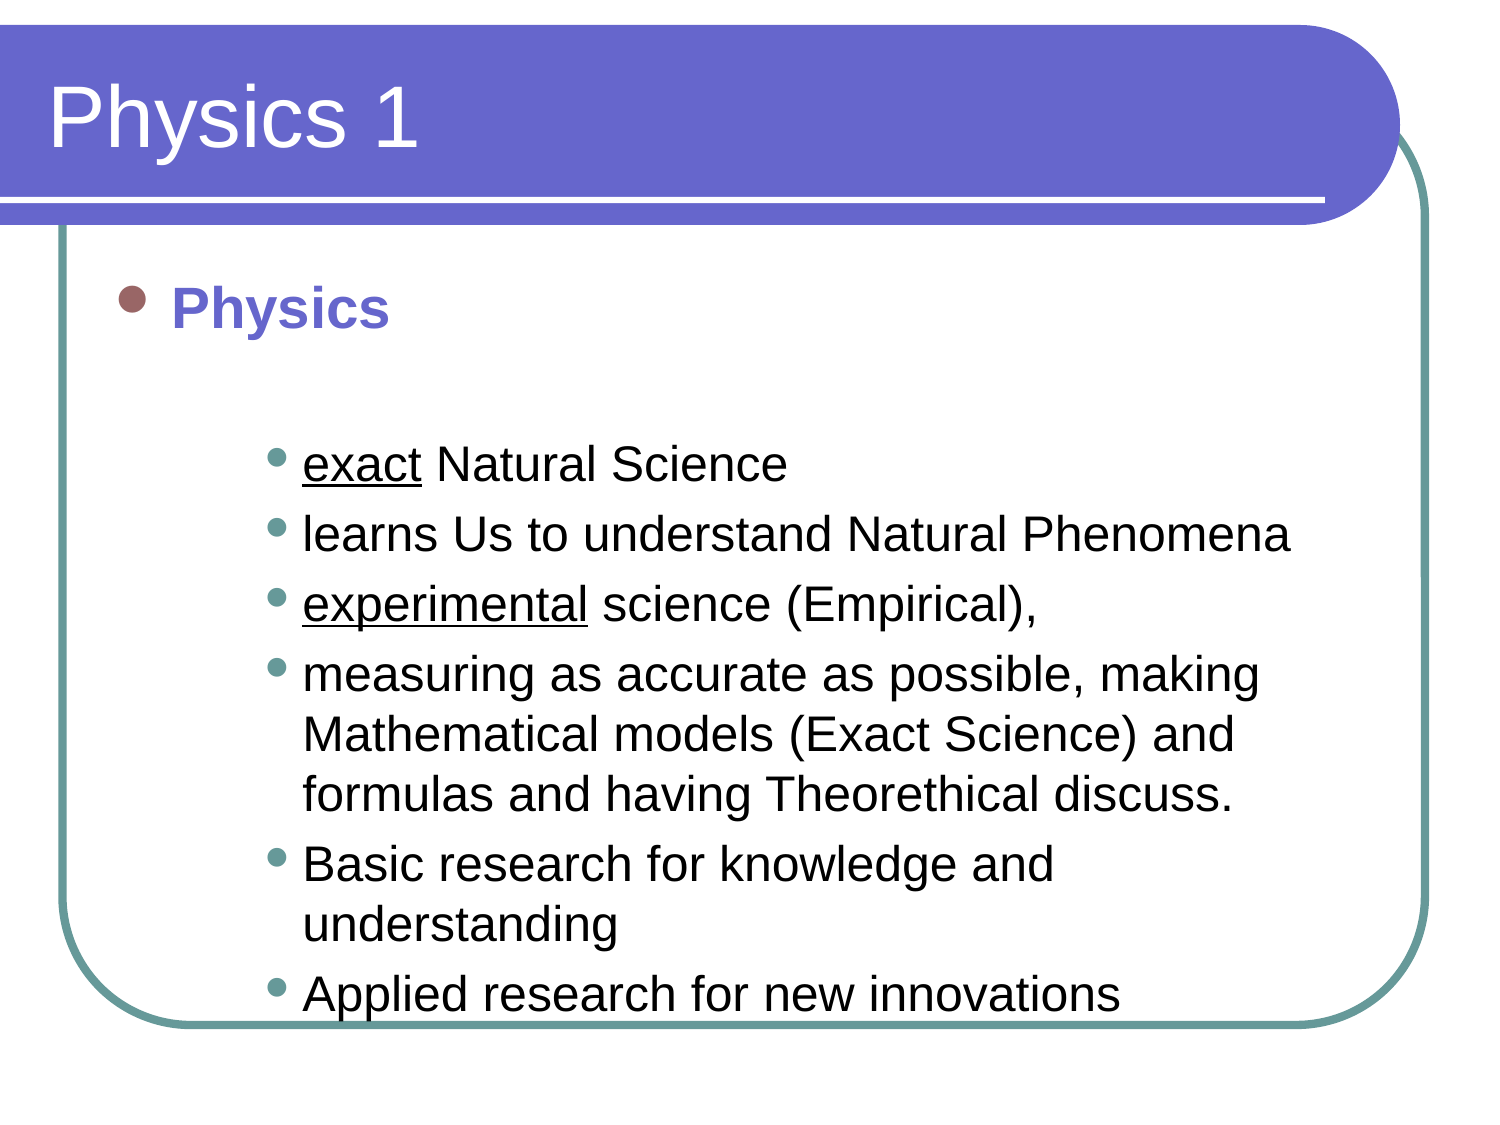

# Physics 1
Physics
exact Natural Science
learns Us to understand Natural Phenomena
experimental science (Empirical),
measuring as accurate as possible, making Mathematical models (Exact Science) and formulas and having Theorethical discuss.
Basic research for knowledge and understanding
Applied research for new innovations